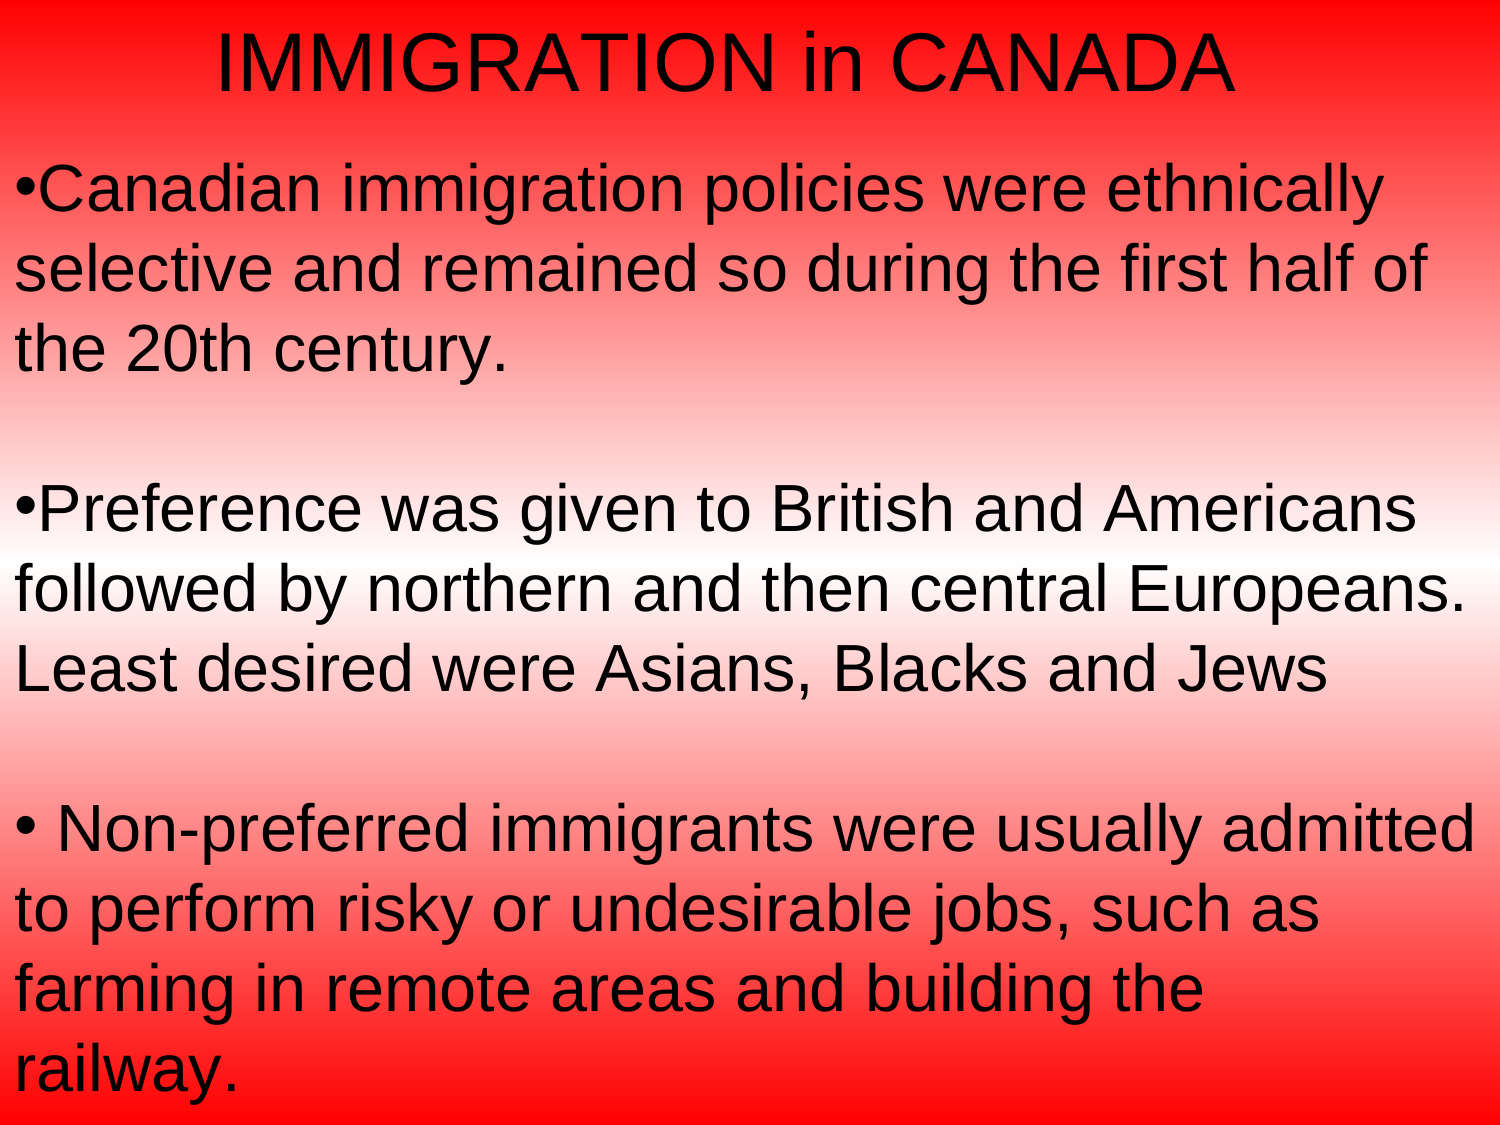

IMMIGRATION in CANADA
Canadian immigration policies were ethnically selective and remained so during the first half of the 20th century.
Preference was given to British and Americans followed by northern and then central Europeans. Least desired were Asians, Blacks and Jews
 Non-preferred immigrants were usually admitted to perform risky or undesirable jobs, such as farming in remote areas and building the railway.